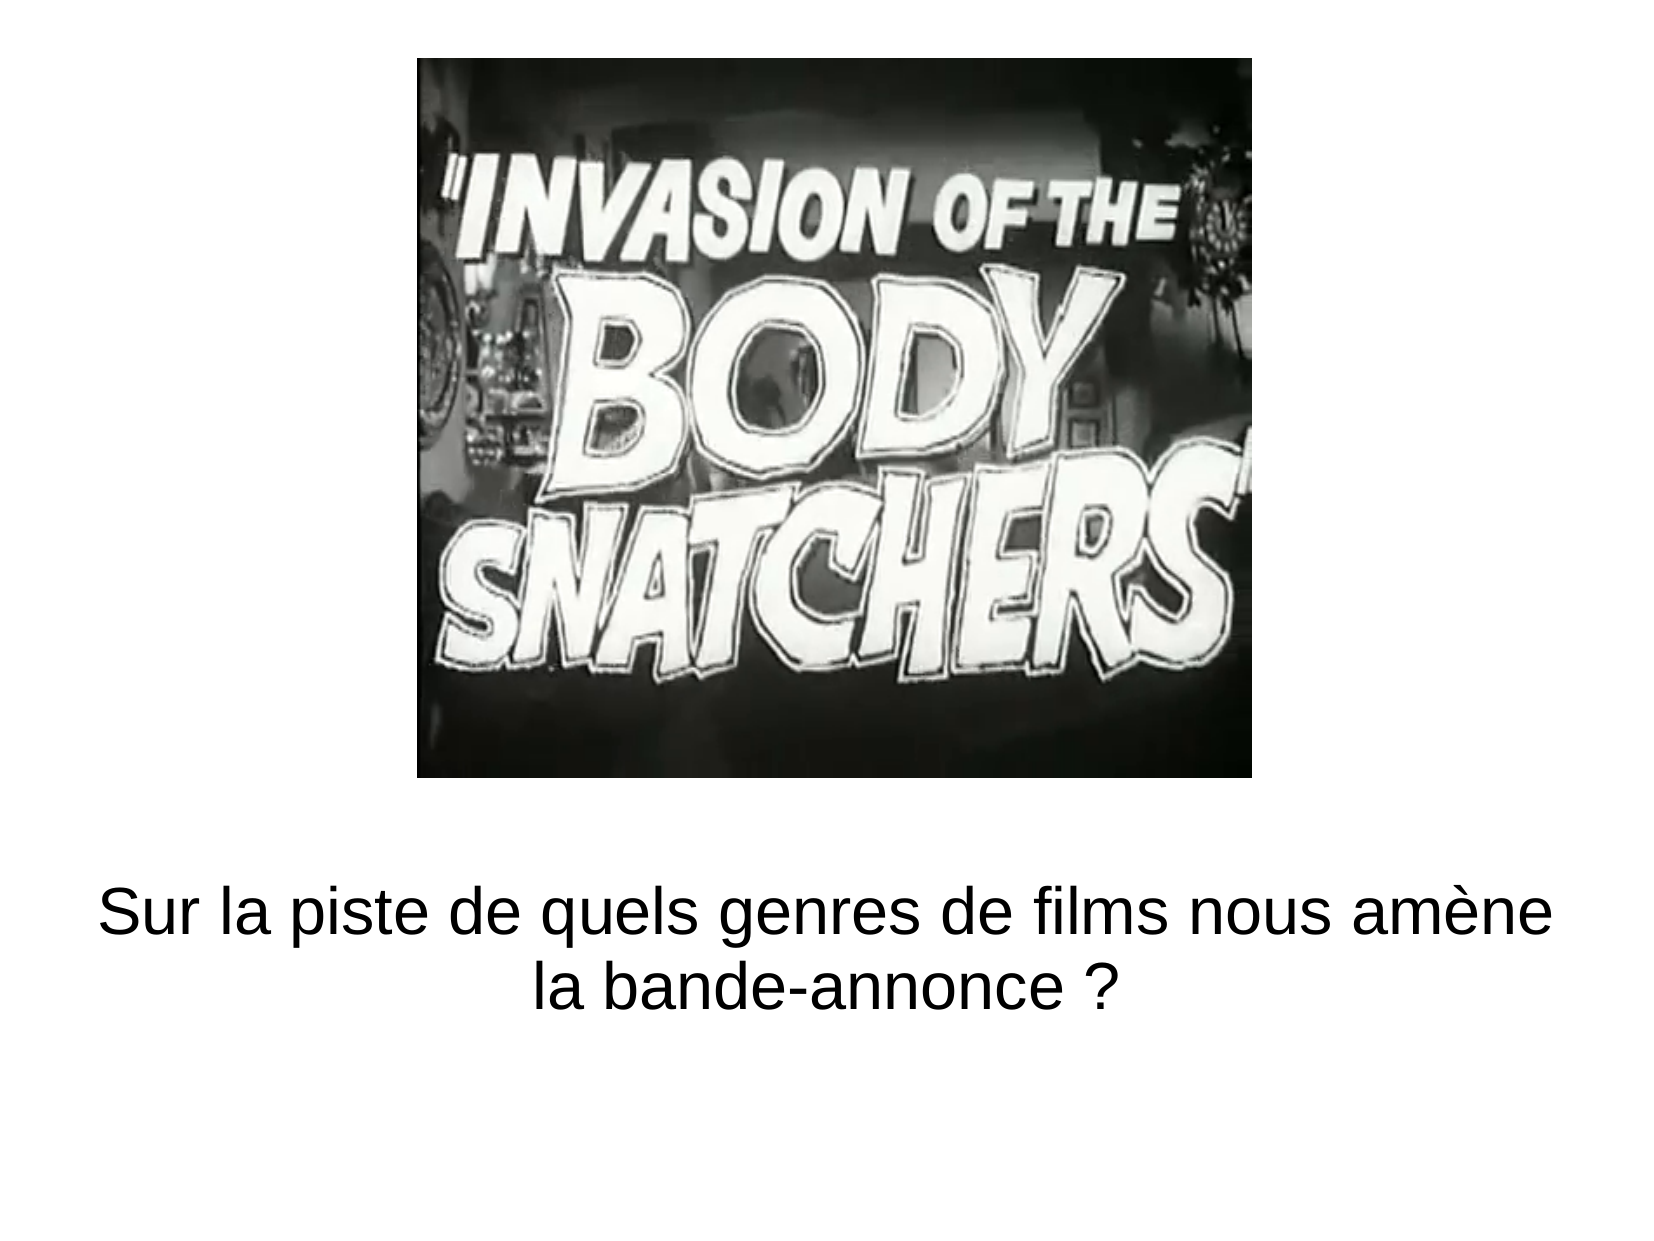

# Sur la piste de quels genres de films nous amène la bande-annonce ?